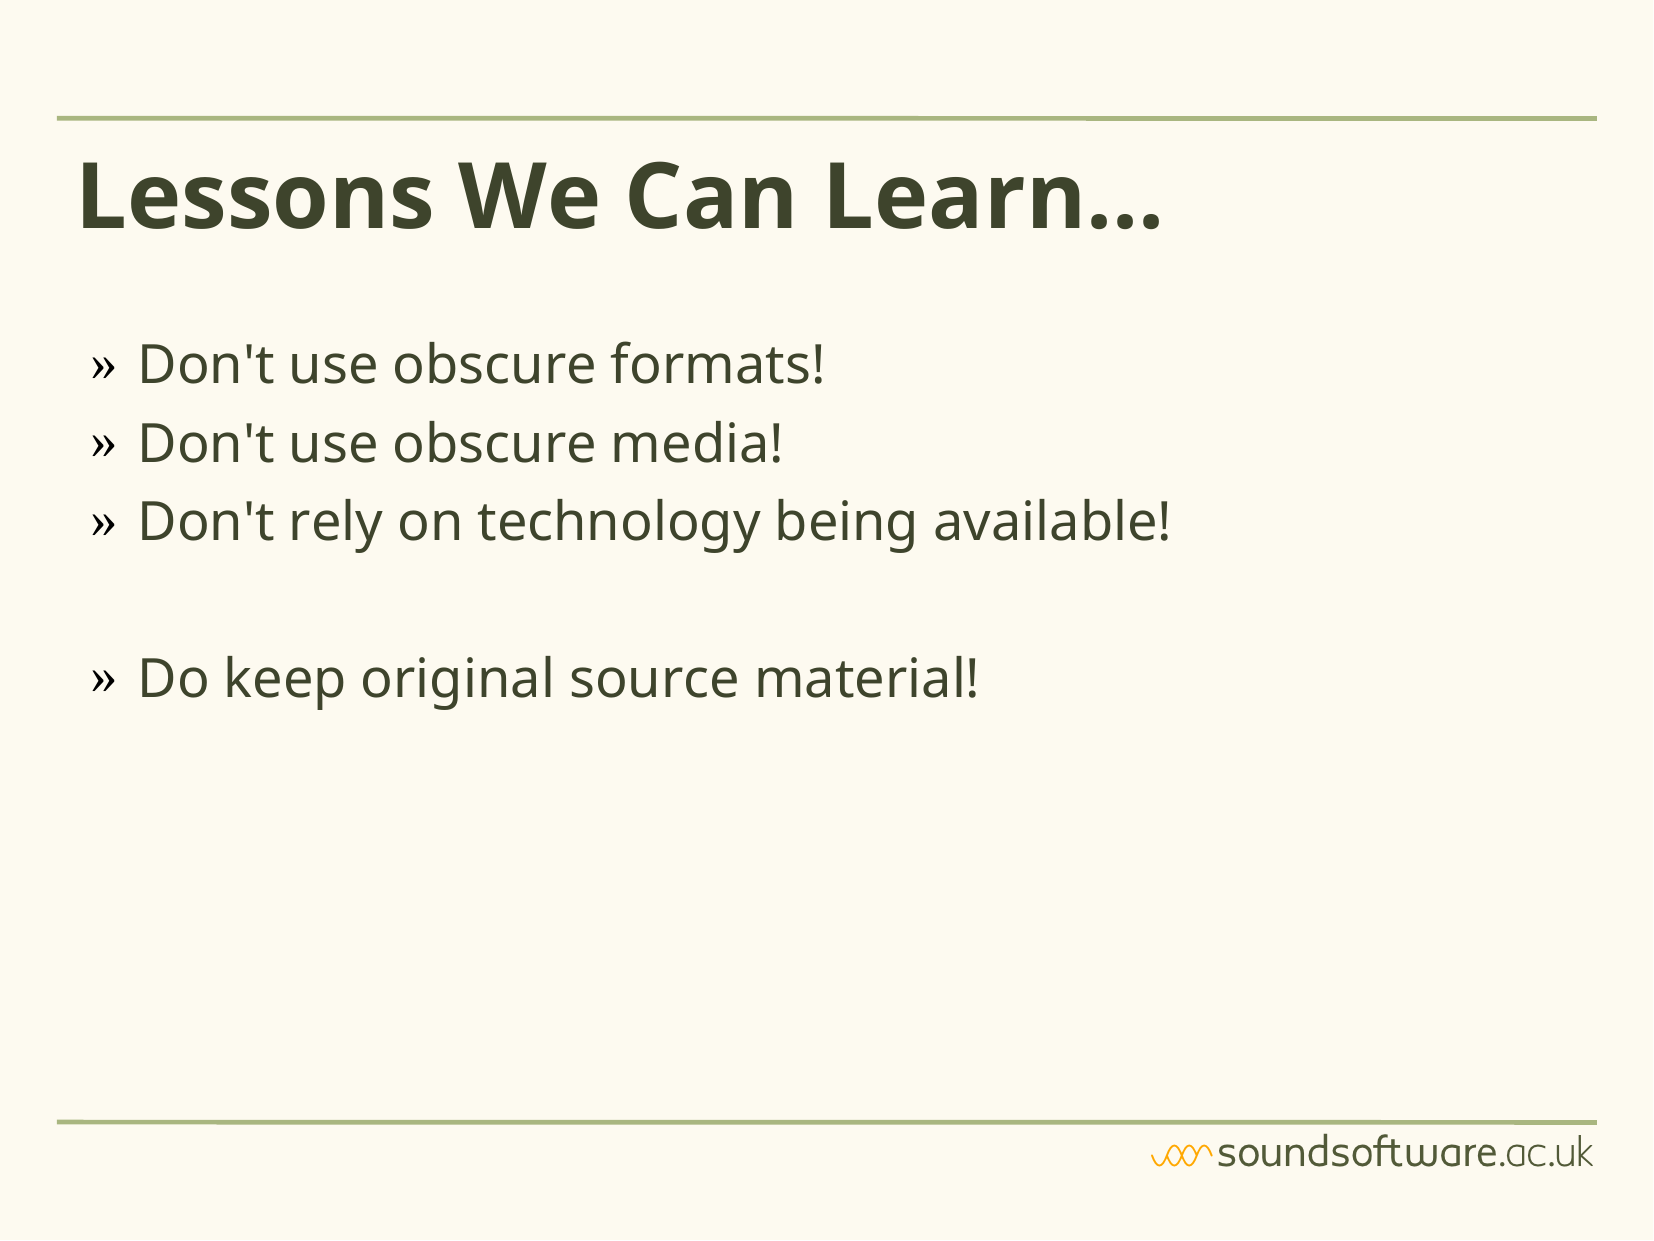

# Lessons We Can Learn...
Don't use obscure formats!
Don't use obscure media!
Don't rely on technology being available!
Do keep original source material!